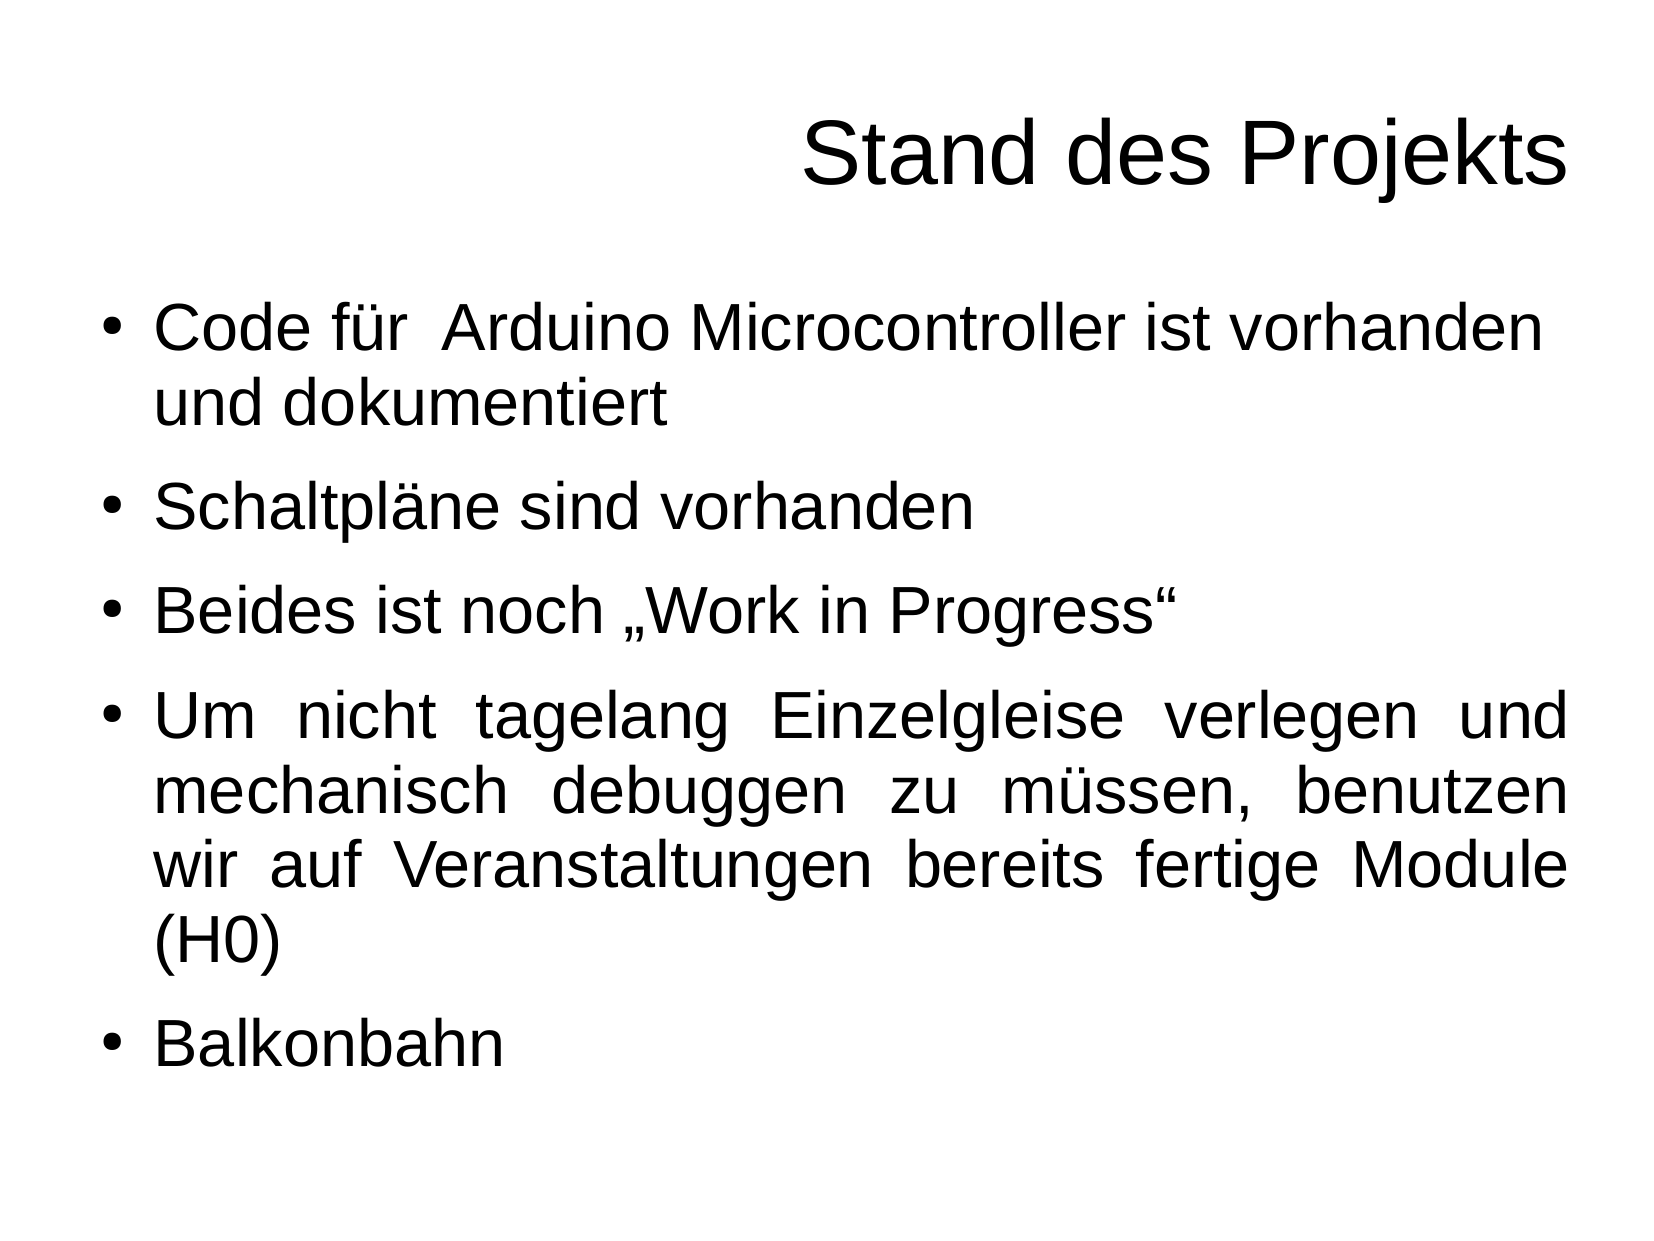

# Stand des Projekts
Code für Arduino Microcontroller ist vorhanden und dokumentiert
Schaltpläne sind vorhanden
Beides ist noch „Work in Progress“
Um nicht tagelang Einzelgleise verlegen und mechanisch debuggen zu müssen, benutzen wir auf Veranstaltungen bereits fertige Module (H0)
Balkonbahn